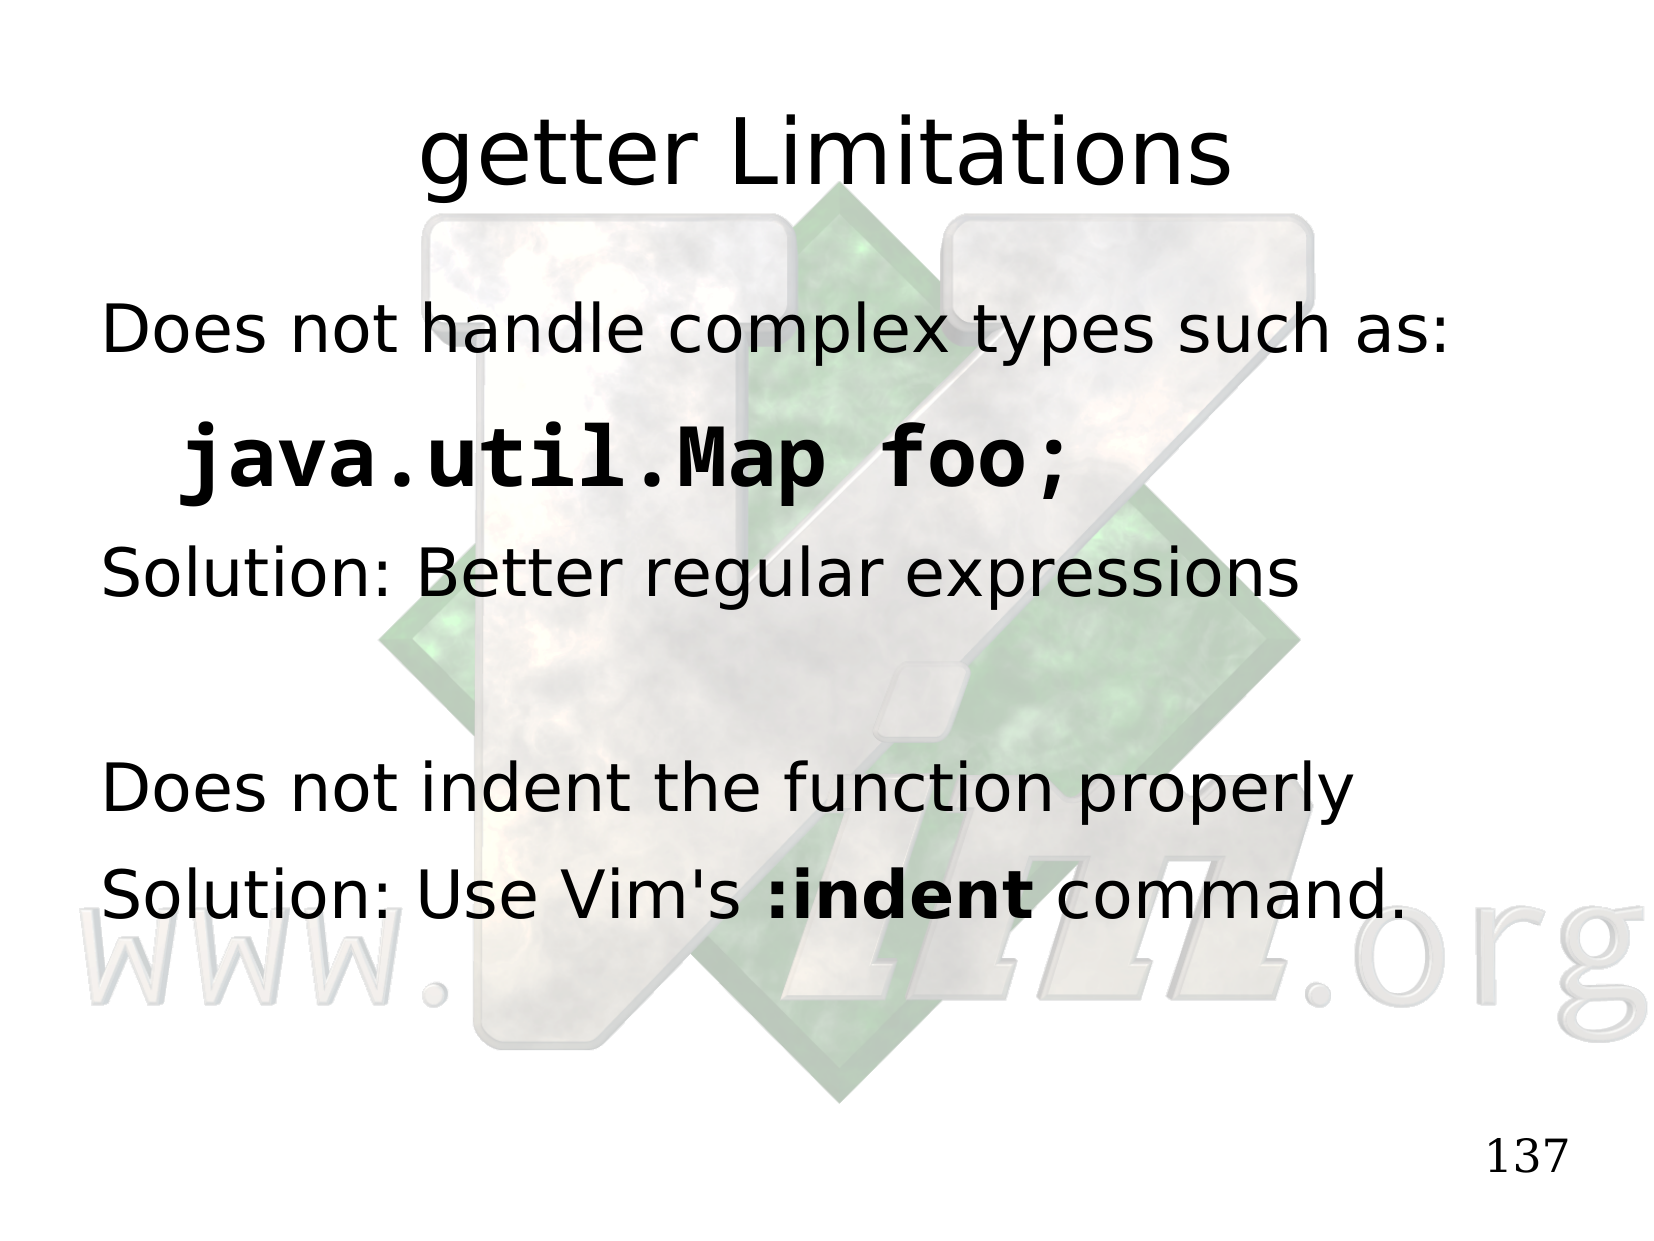

# getter Limitations
Does not handle complex types such as:
java.util.Map foo;
Solution: Better regular expressions
Does not indent the function properly
Solution: Use Vim's :indent command.
137